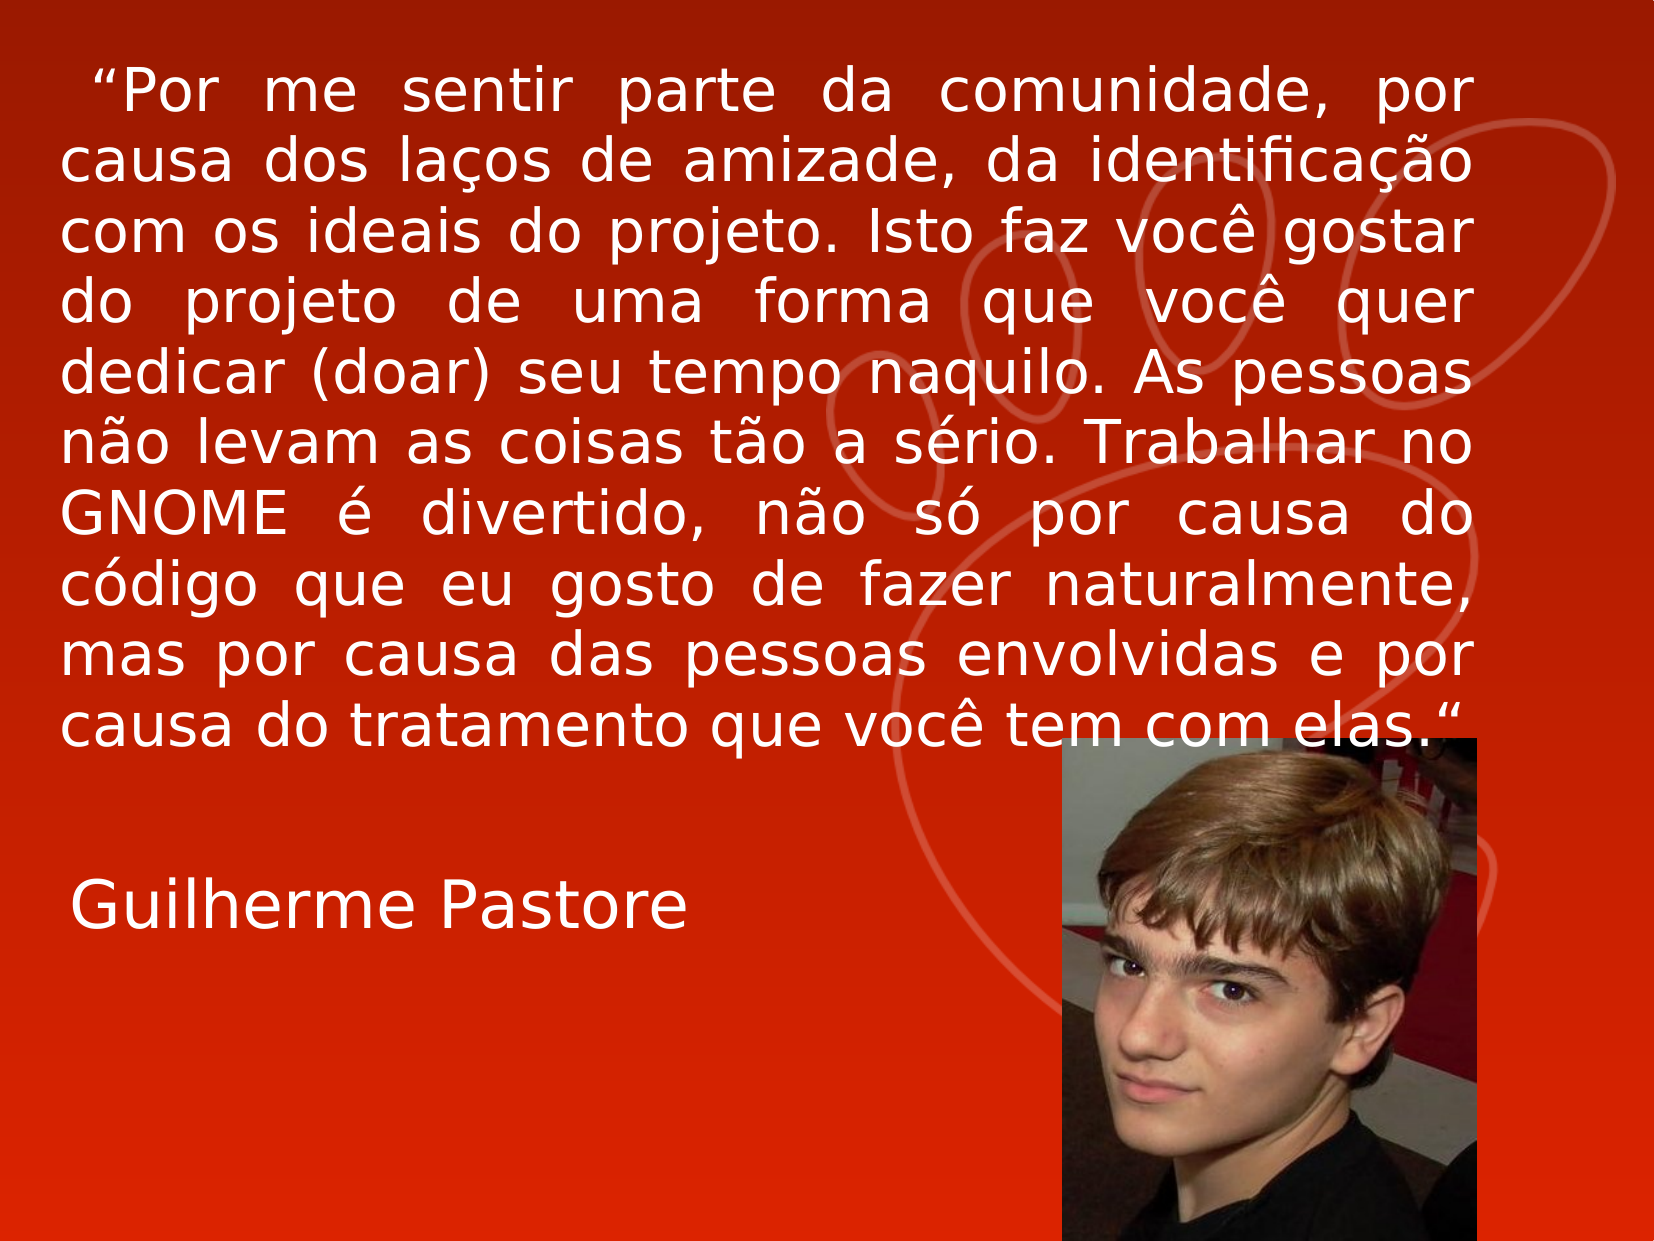

# “Por me sentir parte da comunidade, por causa dos laços de amizade, da identificação com os ideais do projeto. Isto faz você gostar do projeto de uma forma que você quer dedicar (doar) seu tempo naquilo. As pessoas não levam as coisas tão a sério. Trabalhar no GNOME é divertido, não só por causa do código que eu gosto de fazer naturalmente, mas por causa das pessoas envolvidas e por causa do tratamento que você tem com elas.“
 Guilherme Pastore